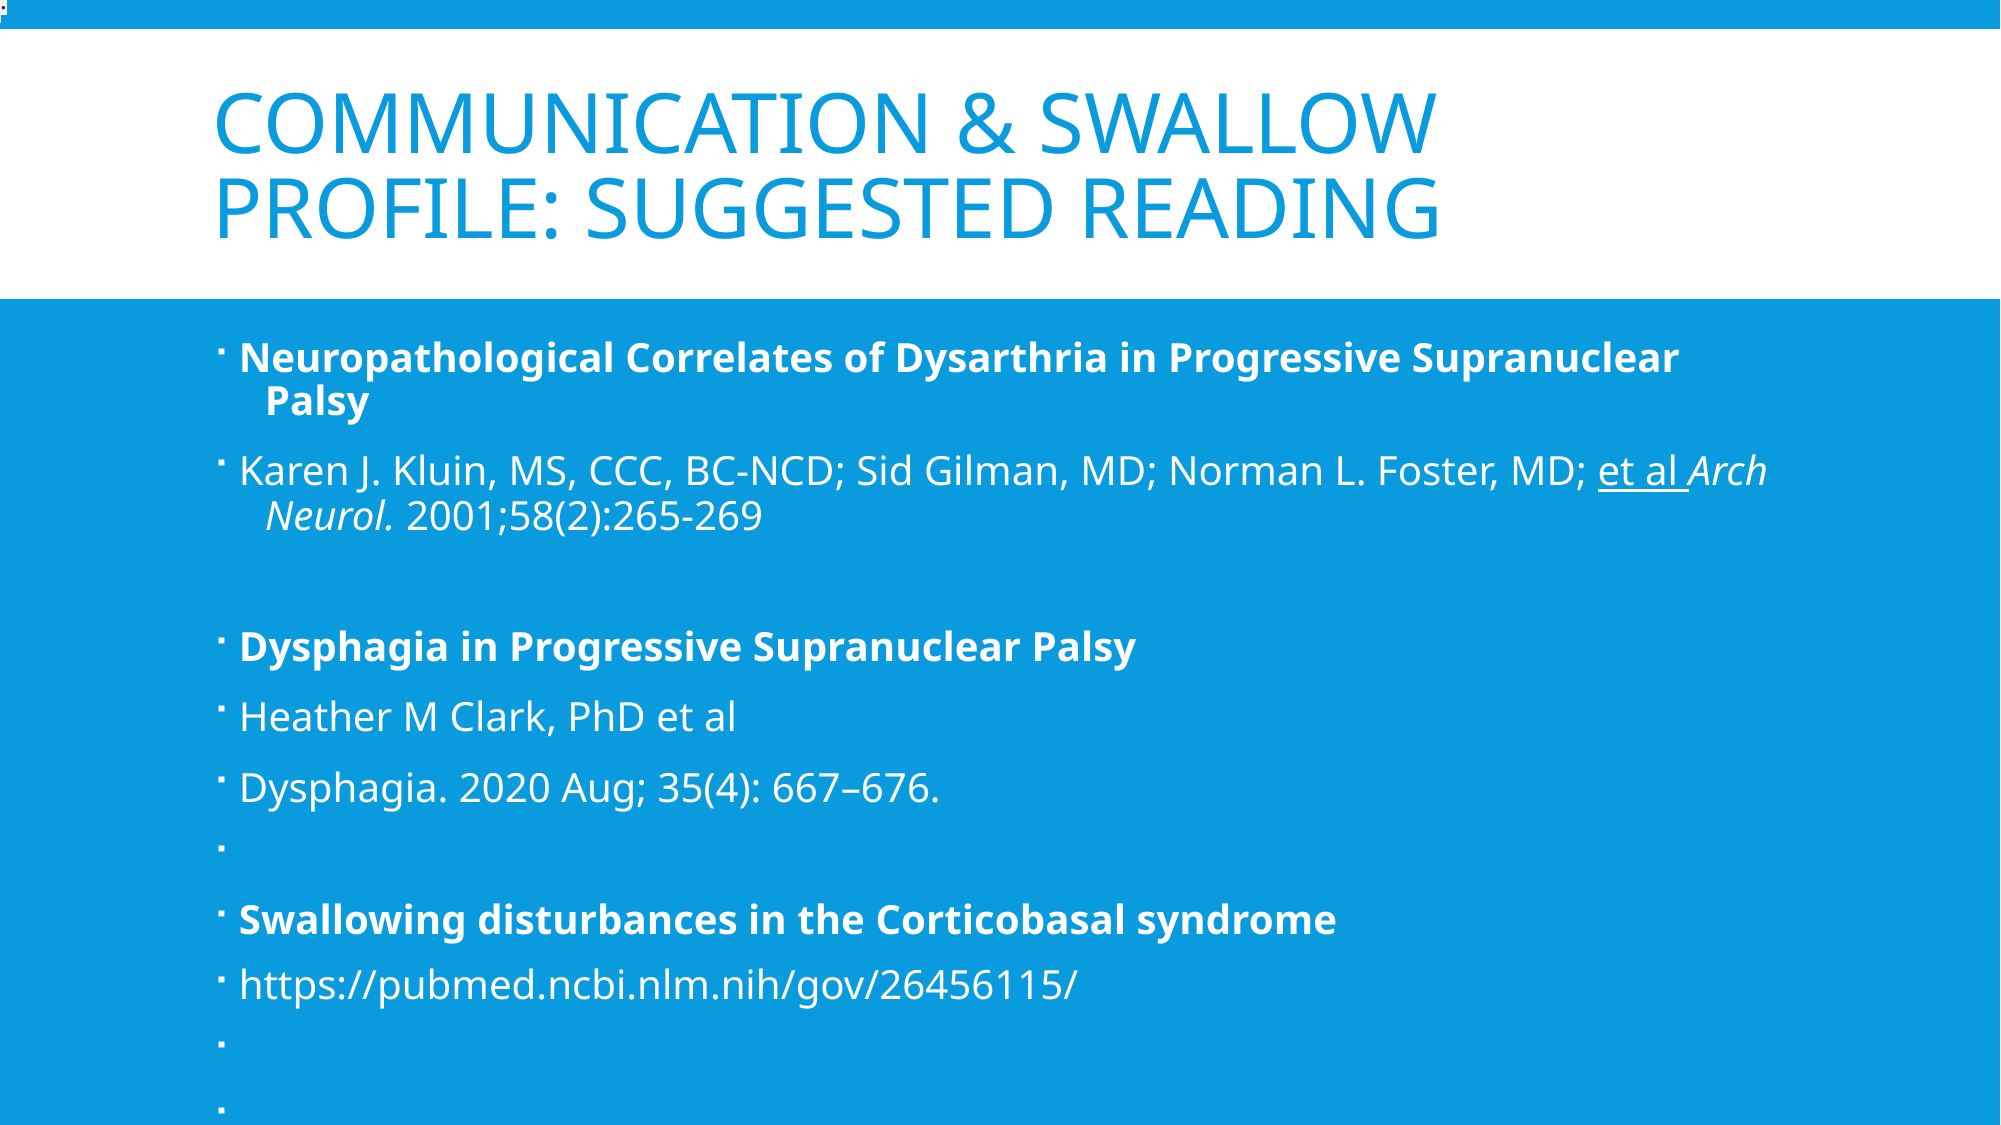

.
# COMMUNICATION & SWALLOW PROFILE: Suggested reading
Neuropathological Correlates of Dysarthria in Progressive Supranuclear Palsy
Karen J. Kluin, MS, CCC, BC-NCD; Sid Gilman, MD; Norman L. Foster, MD; et al Arch Neurol. 2001;58(2):265-269
Dysphagia in Progressive Supranuclear Palsy
Heather M Clark, PhD et al
Dysphagia. 2020 Aug; 35(4): 667–676.
Swallowing disturbances in the Corticobasal syndrome
https://pubmed.ncbi.nlm.nih/gov/26456115/